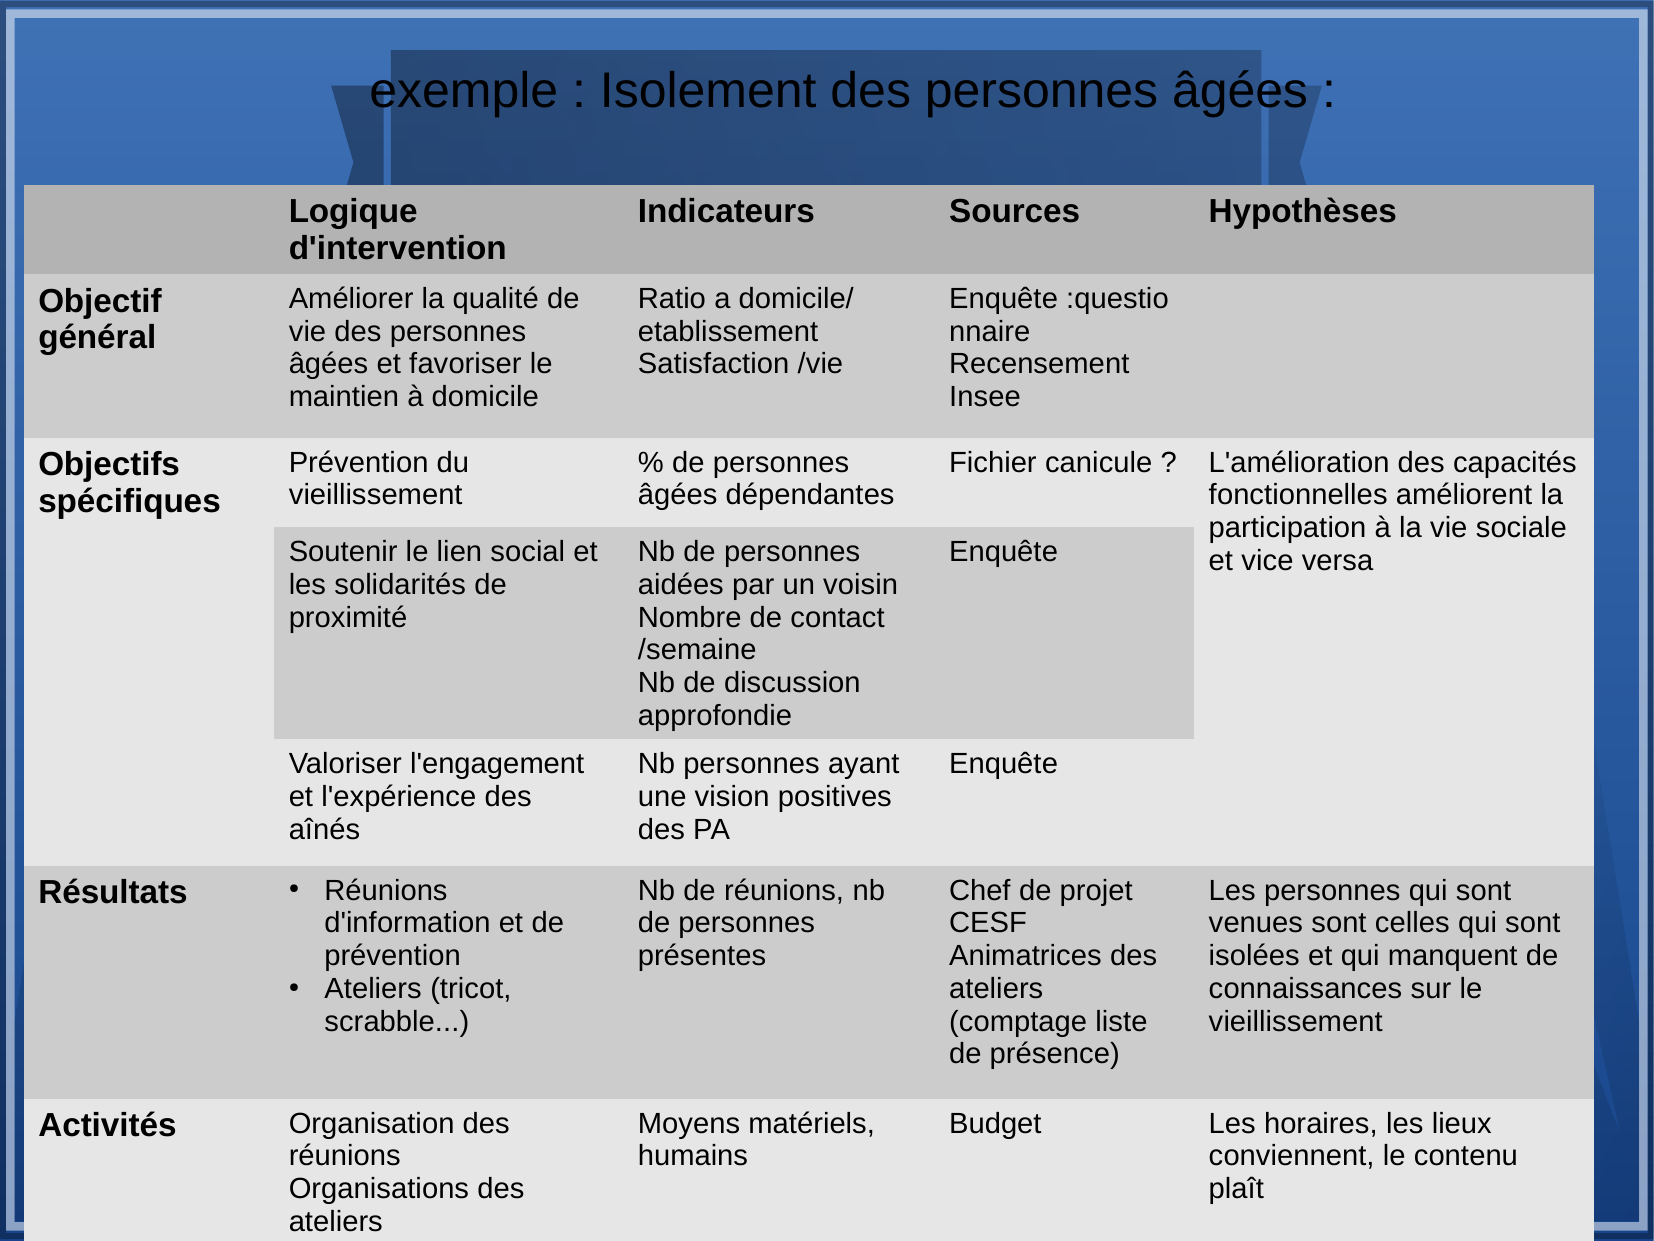

# exemple : Isolement des personnes âgées :
| | Logique d'intervention | Indicateurs | Sources | Hypothèses |
| --- | --- | --- | --- | --- |
| Objectif général | Améliorer la qualité de vie des personnes âgées et favoriser le maintien à domicile | Ratio a domicile/ etablissement Satisfaction /vie | Enquête :questionnaire Recensement Insee | |
| Objectifs spécifiques | Prévention du vieillissement | % de personnes âgées dépendantes | Fichier canicule ? | L'amélioration des capacités fonctionnelles améliorent la participation à la vie sociale et vice versa |
| | Soutenir le lien social et les solidarités de proximité | Nb de personnes aidées par un voisin Nombre de contact /semaine Nb de discussion approfondie | Enquête | |
| | Valoriser l'engagement et l'expérience des aînés | Nb personnes ayant une vision positives des PA | Enquête | |
| Résultats | Réunions d'information et de prévention Ateliers (tricot, scrabble...) | Nb de réunions, nb de personnes présentes | Chef de projet CESF Animatrices des ateliers (comptage liste de présence) | Les personnes qui sont venues sont celles qui sont isolées et qui manquent de connaissances sur le vieillissement |
| Activités | Organisation des réunions Organisations des ateliers | Moyens matériels, humains | Budget | Les horaires, les lieux conviennent, le contenu plaît |